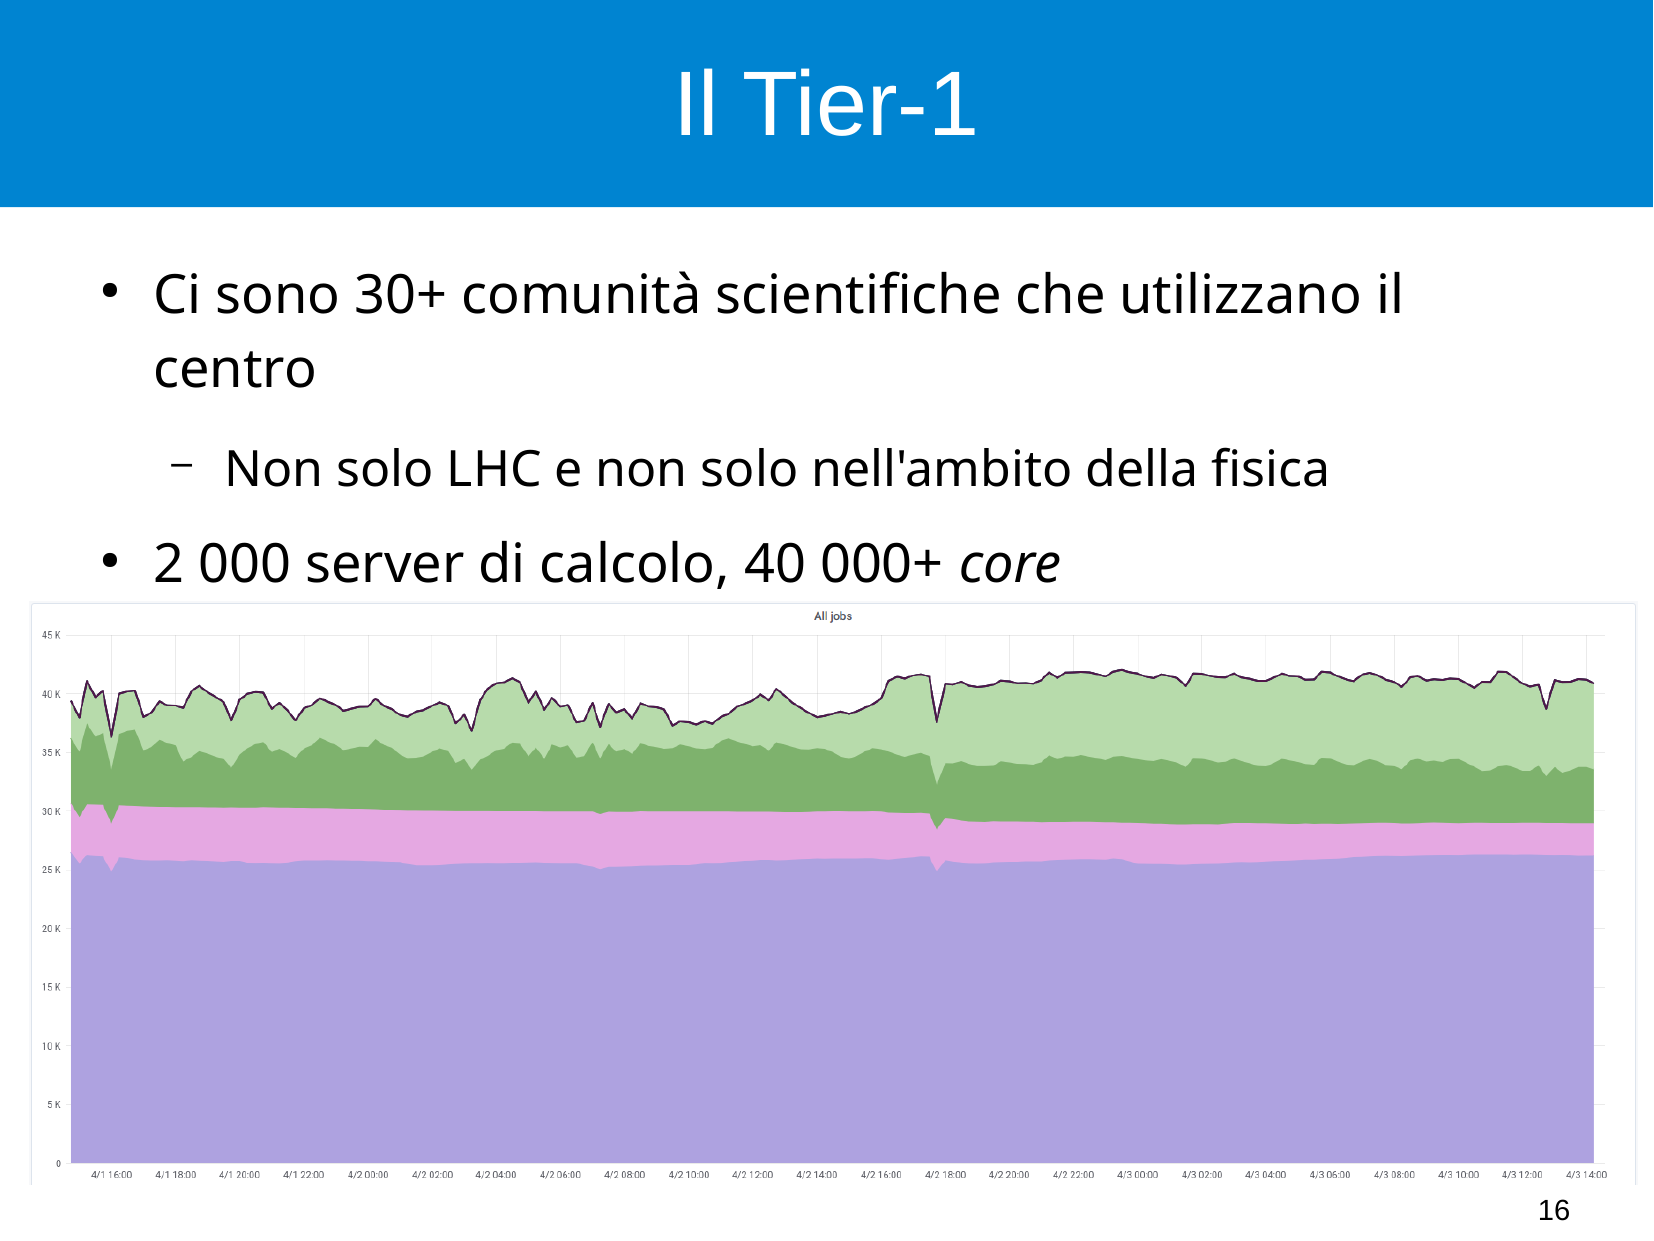

# Il Tier-1
Ci sono 30+ comunità scientifiche che utilizzano il centro
Non solo LHC e non solo nell'ambito della fisica
2 000 server di calcolo, 40 000+ core
gestiti con un sistema a code (batch system)
16